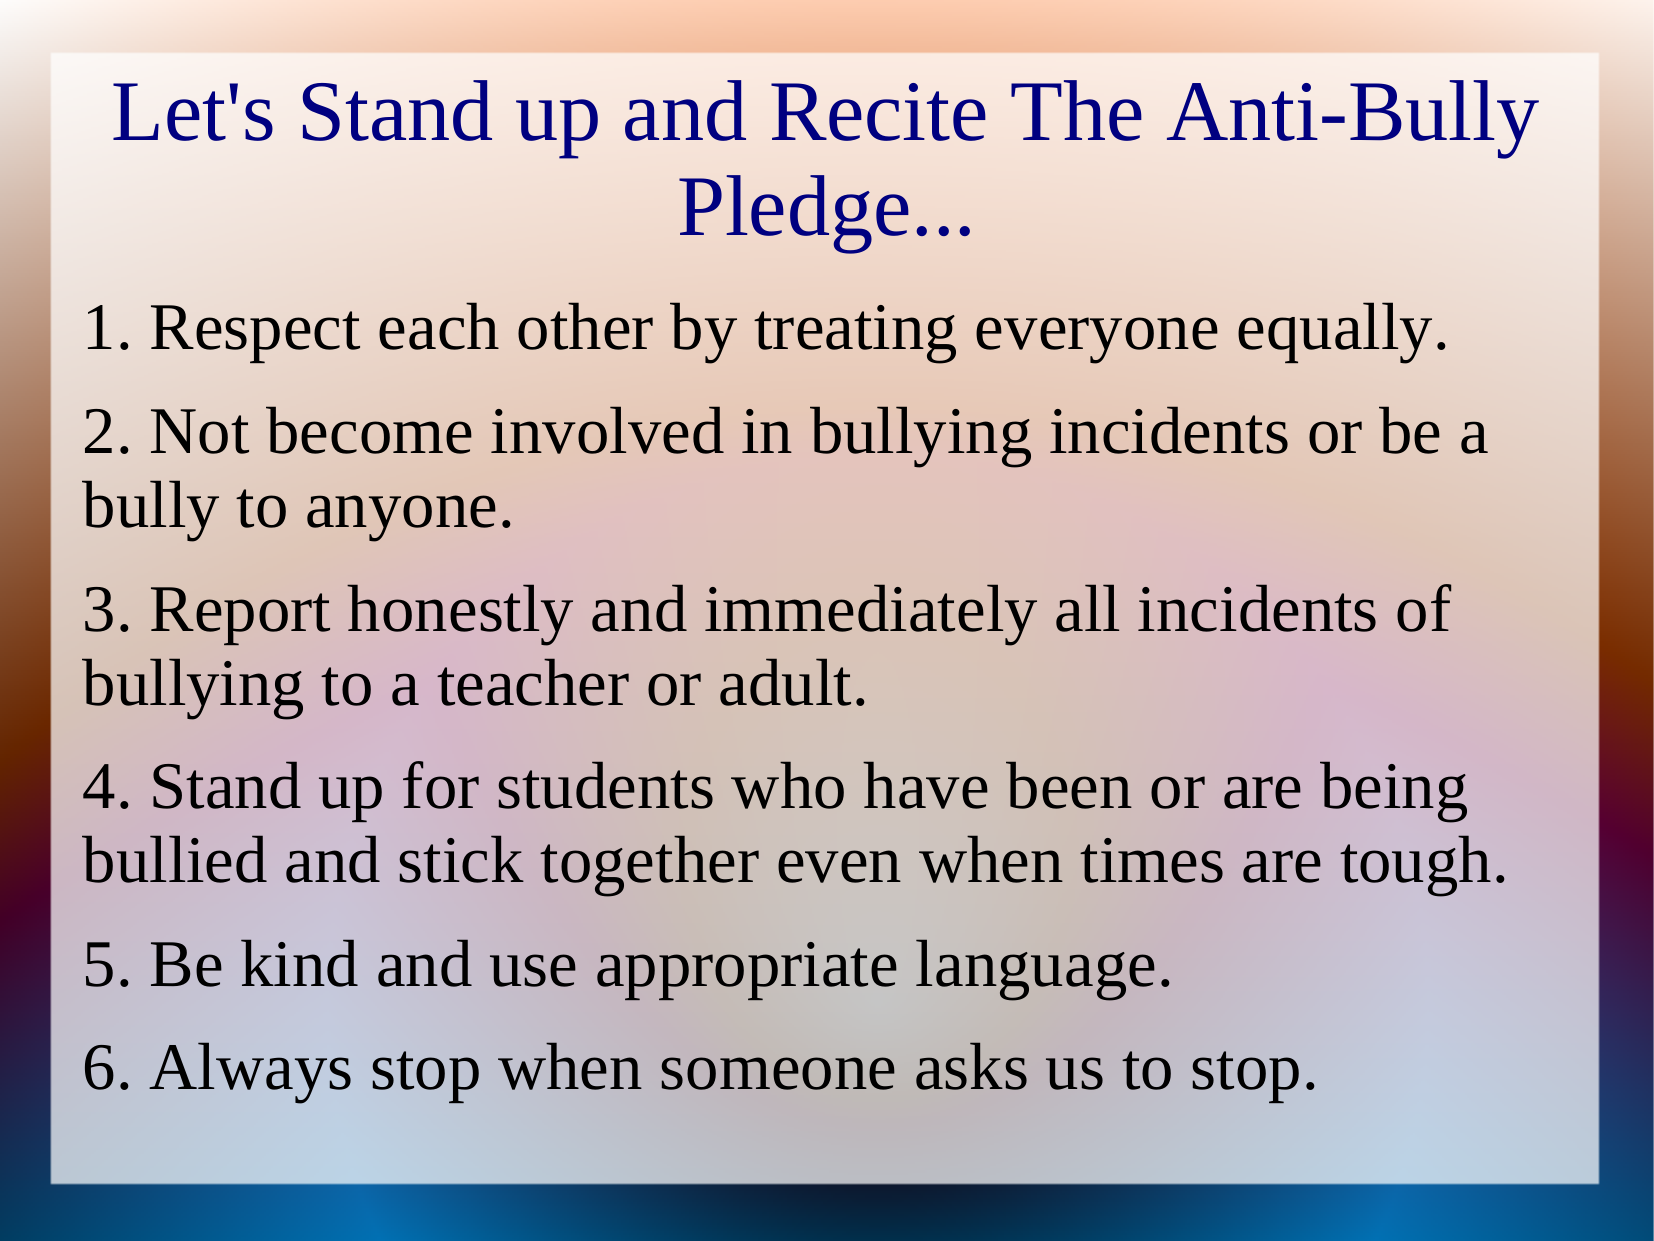

# Let's Stand up and Recite The Anti-Bully Pledge...
1. Respect each other by treating everyone equally.
2. Not become involved in bullying incidents or be a bully to anyone.
3. Report honestly and immediately all incidents of bullying to a teacher or adult.
4. Stand up for students who have been or are being bullied and stick together even when times are tough.
5. Be kind and use appropriate language.
6. Always stop when someone asks us to stop.